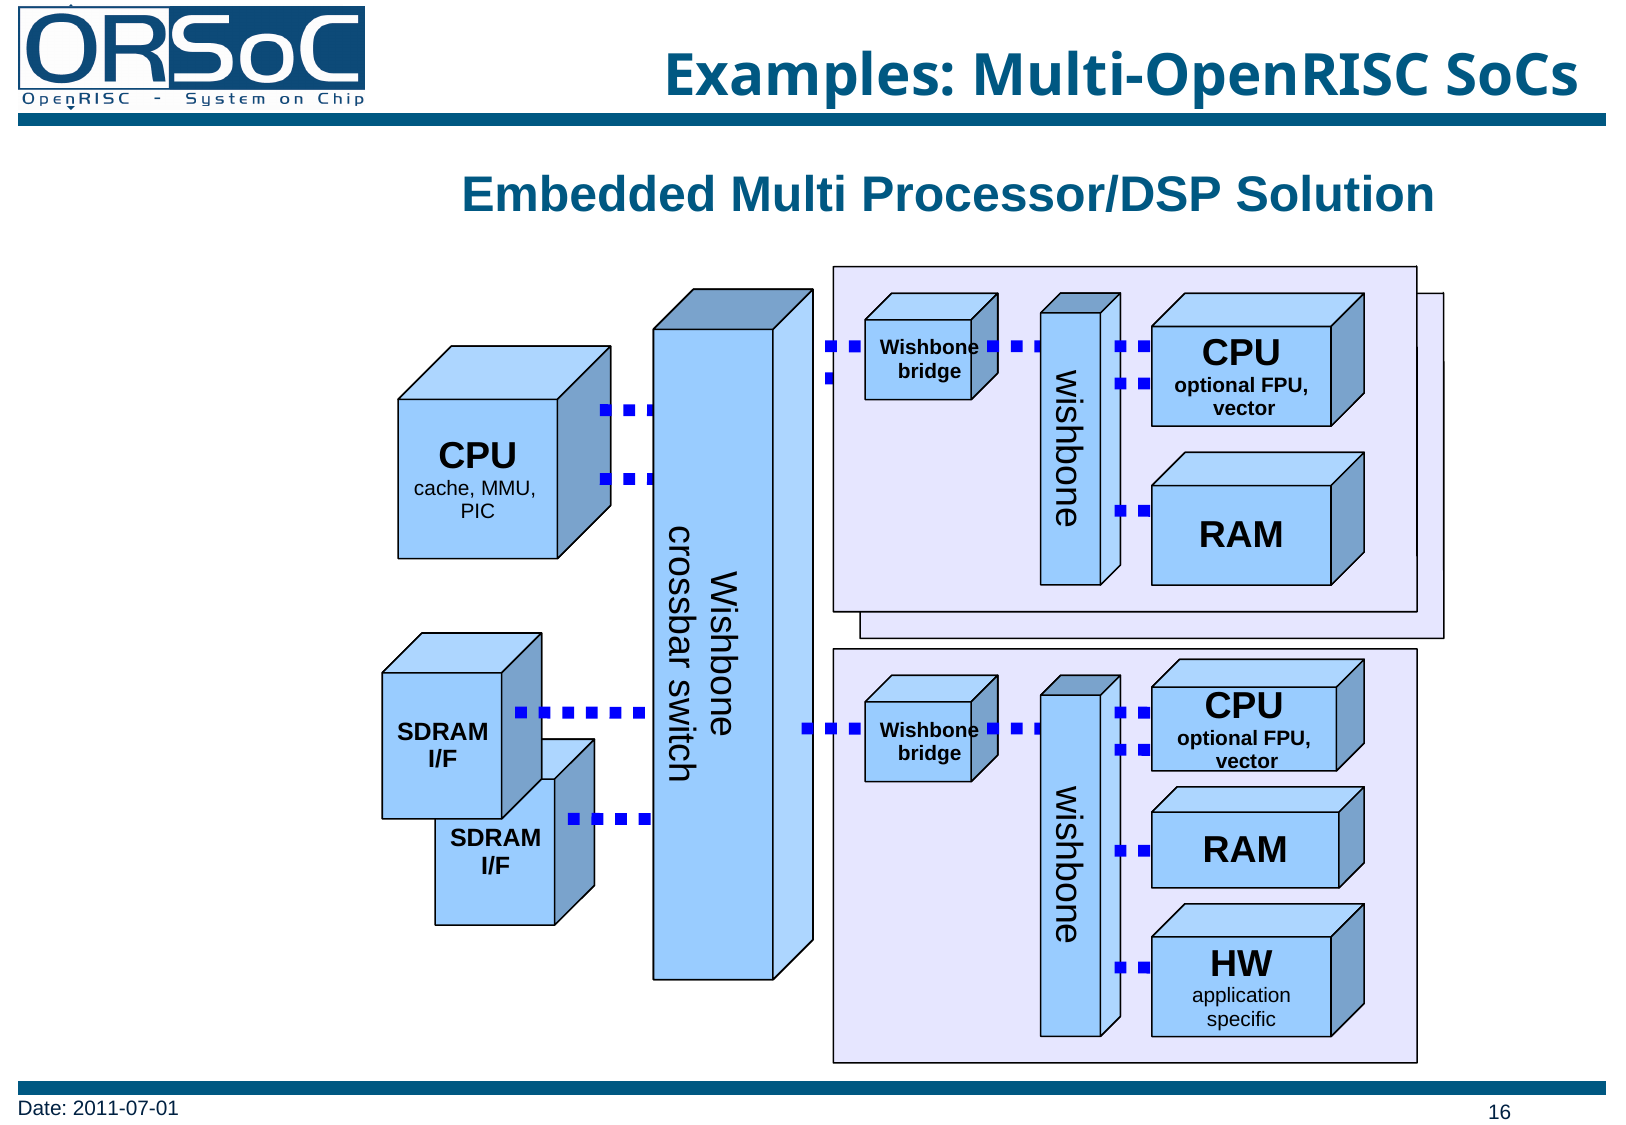

Examples: Multi-OpenRISC SoCs
Embedded Multi Processor/DSP Solution
Wishbone
bridge
CPU
optional FPU,
 vector
CPU
cache, MMU,
PIC
wishbone
RAM
Wishbone
crossbar switch
Wishbone
crossbar switch
SDRAM
I/F
CPU
optional FPU,
 vector
Wishbone
bridge
SDRAM
I/F
RAM
wishbone
HW
application
specific